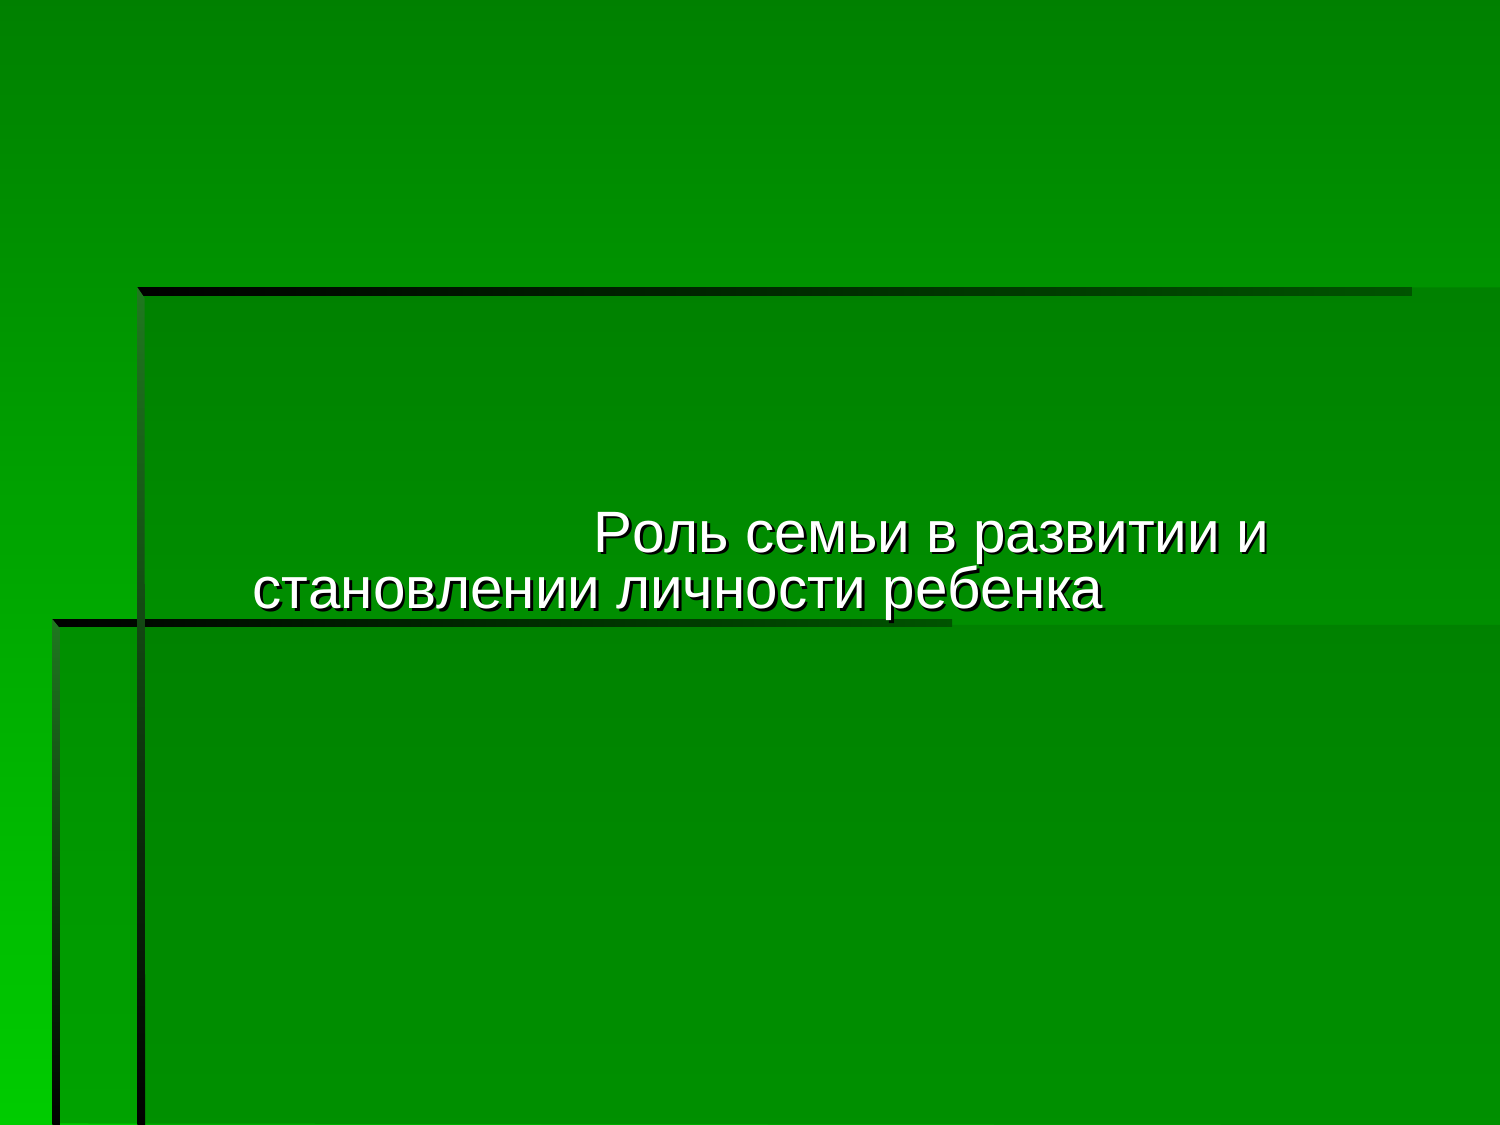

# Роль семьи в развитии и становлении личности ребенка